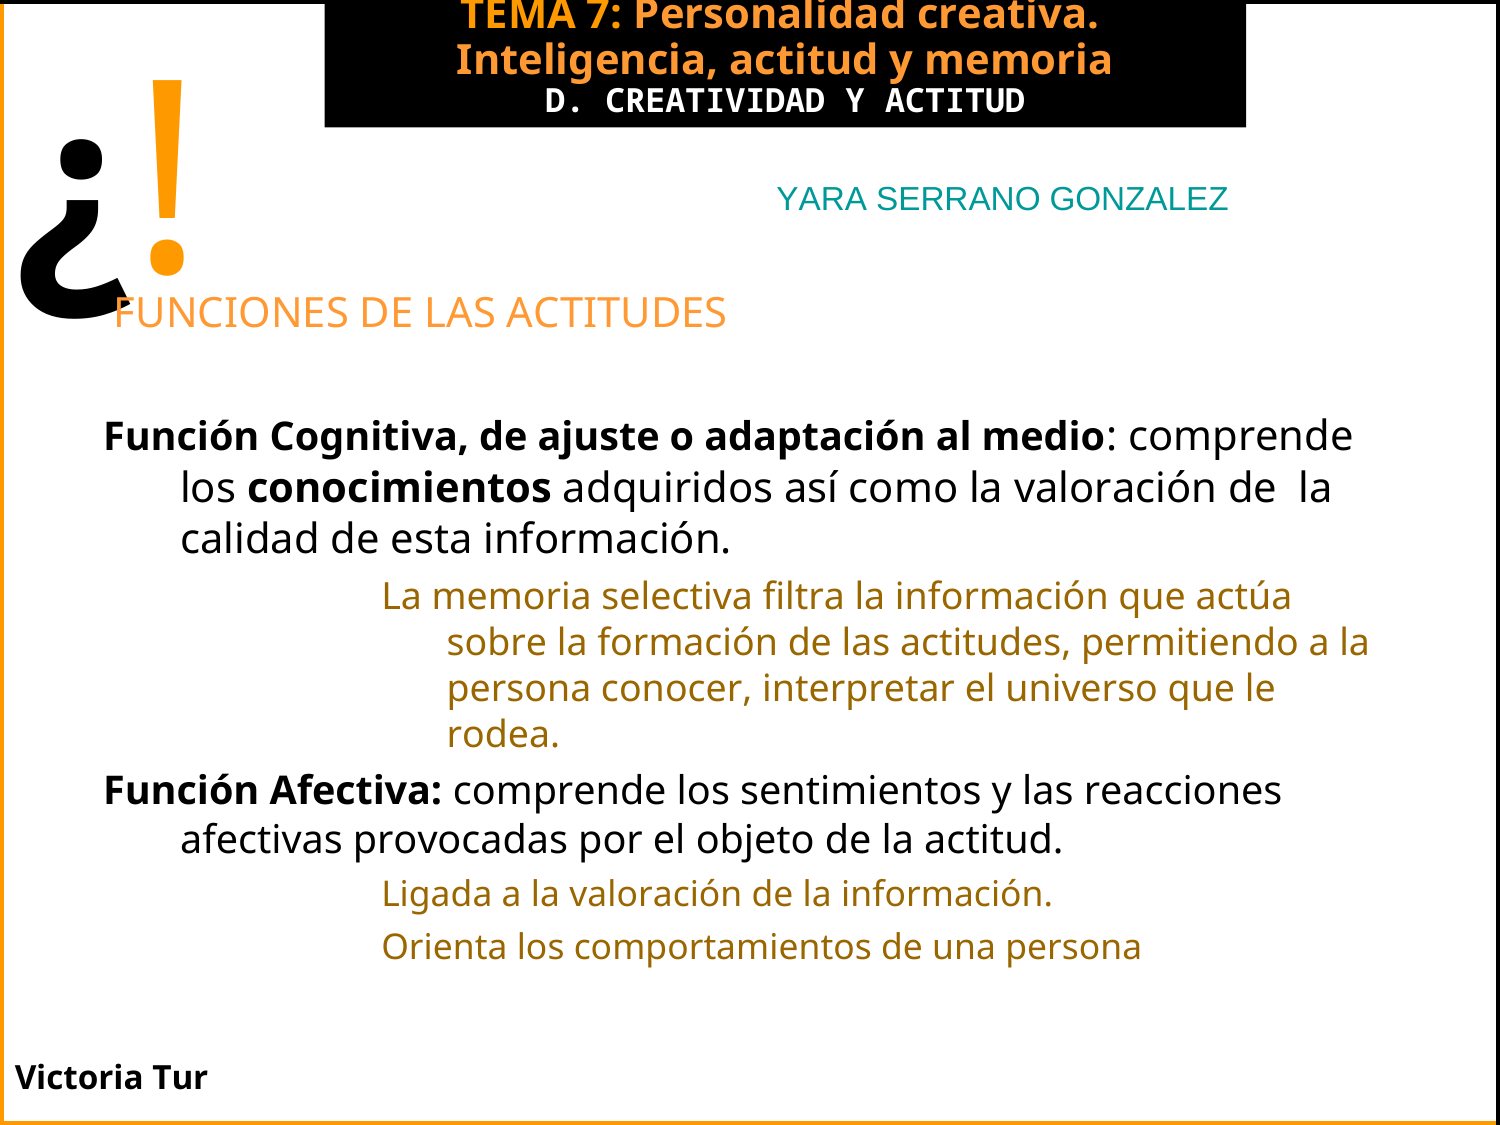

YARA SERRANO GONZALEZ
# FUNCIONES DE LAS ACTITUDES
Función Cognitiva, de ajuste o adaptación al medio: comprende los conocimientos adquiridos así como la valoración de la calidad de esta información.
La memoria selectiva filtra la información que actúa sobre la formación de las actitudes, permitiendo a la persona conocer, interpretar el universo que le rodea.
Función Afectiva: comprende los sentimientos y las reacciones afectivas provocadas por el objeto de la actitud.
Ligada a la valoración de la información.
Orienta los comportamientos de una persona